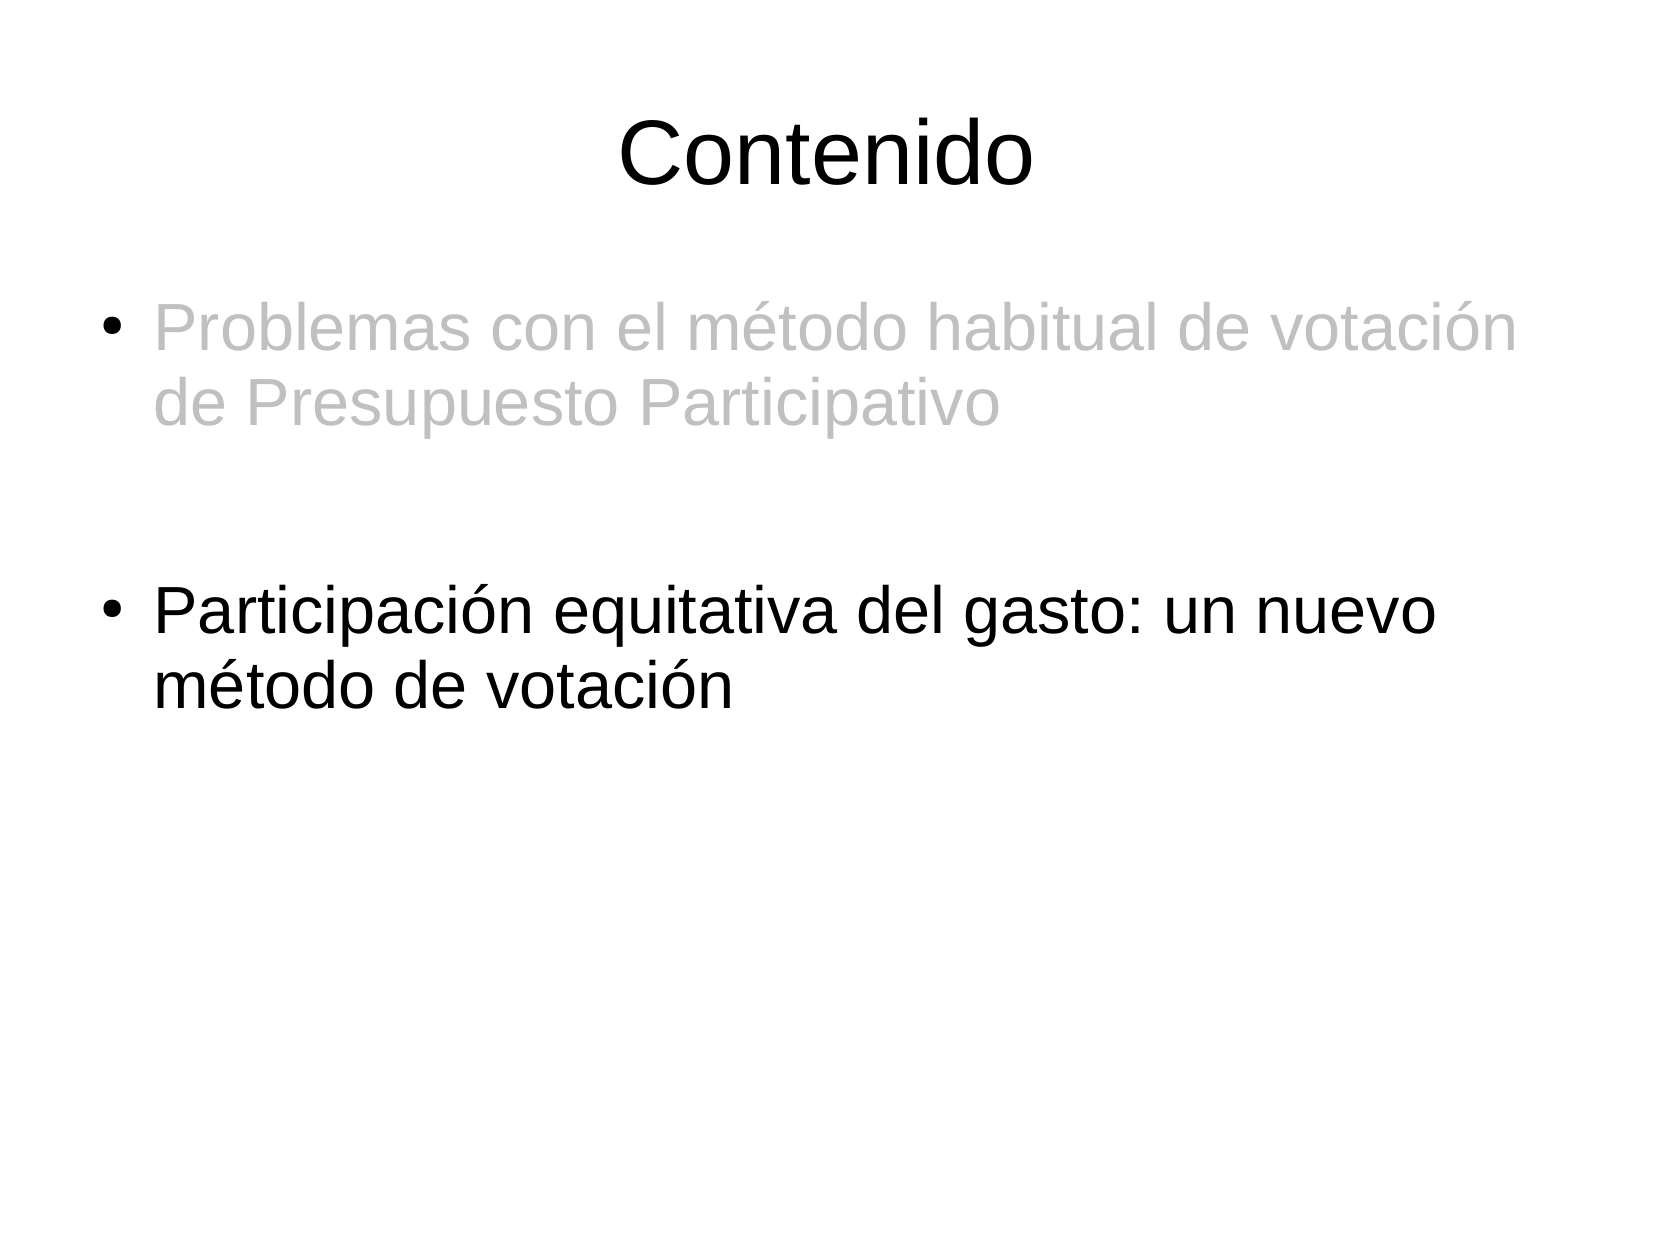

# Contenido
Problemas con el método habitual de votación de Presupuesto Participativo
Participación equitativa del gasto: un nuevo método de votación